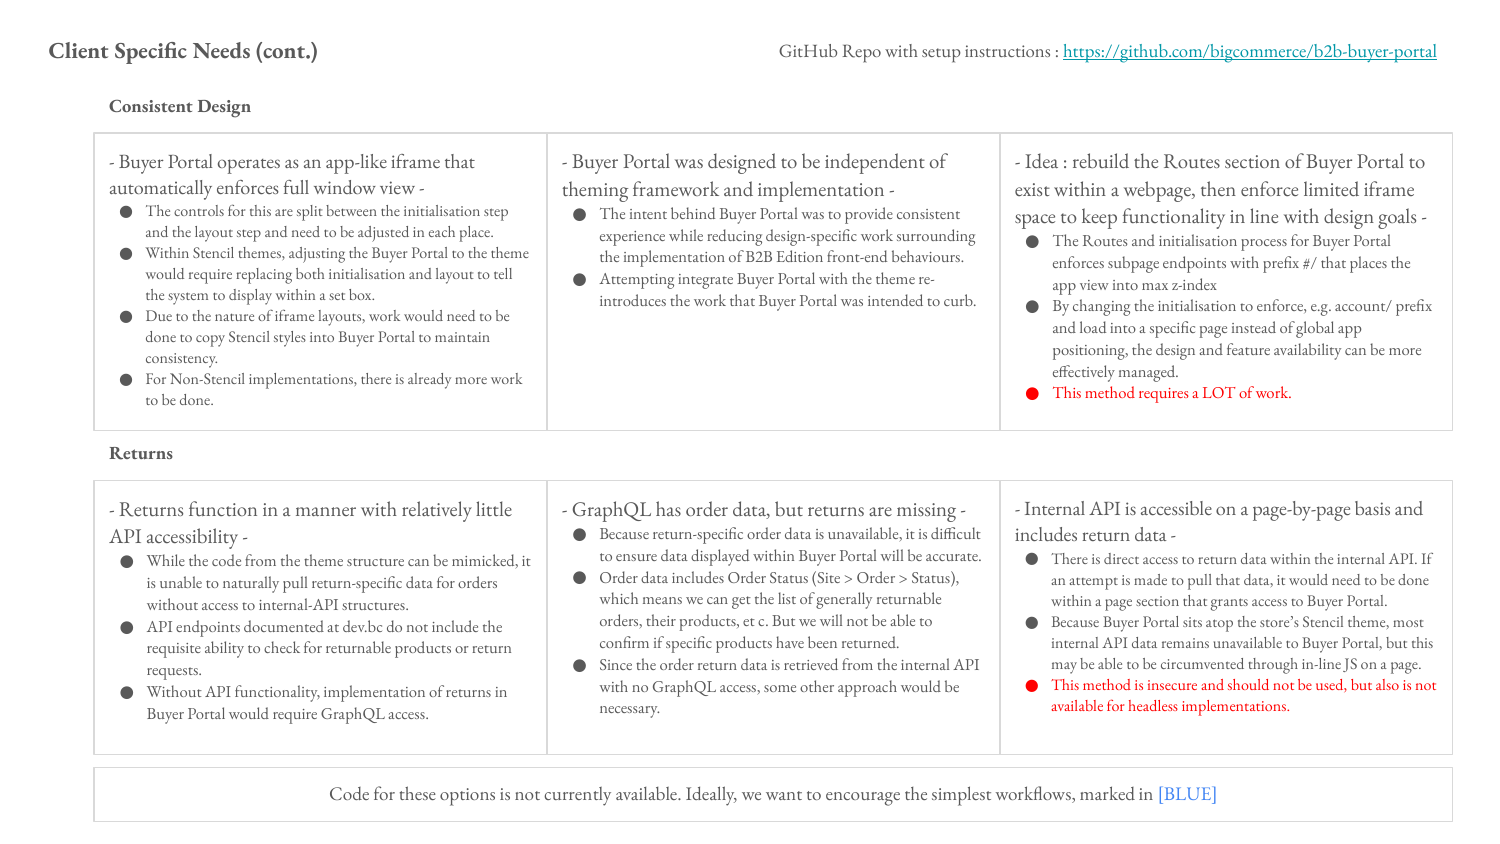

Client Specific Needs (cont.)
GitHub Repo with setup instructions : https://github.com/bigcommerce/b2b-buyer-portal
Consistent Design
- Buyer Portal operates as an app-like iframe that automatically enforces full window view -
The controls for this are split between the initialisation step and the layout step and need to be adjusted in each place.
Within Stencil themes, adjusting the Buyer Portal to the theme would require replacing both initialisation and layout to tell the system to display within a set box.
Due to the nature of iframe layouts, work would need to be done to copy Stencil styles into Buyer Portal to maintain consistency.
For Non-Stencil implementations, there is already more work to be done.
- Buyer Portal was designed to be independent of theming framework and implementation -
The intent behind Buyer Portal was to provide consistent experience while reducing design-specific work surrounding the implementation of B2B Edition front-end behaviours.
Attempting integrate Buyer Portal with the theme re-introduces the work that Buyer Portal was intended to curb.
- Idea : rebuild the Routes section of Buyer Portal to exist within a webpage, then enforce limited iframe space to keep functionality in line with design goals -
The Routes and initialisation process for Buyer Portal enforces subpage endpoints with prefix #/ that places the app view into max z-index
By changing the initialisation to enforce, e.g. account/ prefix and load into a specific page instead of global app positioning, the design and feature availability can be more effectively managed.
This method requires a LOT of work.
Returns
- Returns function in a manner with relatively little API accessibility -
While the code from the theme structure can be mimicked, it is unable to naturally pull return-specific data for orders without access to internal-API structures.
API endpoints documented at dev.bc do not include the requisite ability to check for returnable products or return requests.
Without API functionality, implementation of returns in Buyer Portal would require GraphQL access.
- GraphQL has order data, but returns are missing -
Because return-specific order data is unavailable, it is difficult to ensure data displayed within Buyer Portal will be accurate.
Order data includes Order Status (Site > Order > Status), which means we can get the list of generally returnable orders, their products, et c. But we will not be able to confirm if specific products have been returned.
Since the order return data is retrieved from the internal API with no GraphQL access, some other approach would be necessary.
- Internal API is accessible on a page-by-page basis and includes return data -
There is direct access to return data within the internal API. If an attempt is made to pull that data, it would need to be done within a page section that grants access to Buyer Portal.
Because Buyer Portal sits atop the store’s Stencil theme, most internal API data remains unavailable to Buyer Portal, but this may be able to be circumvented through in-line JS on a page.
This method is insecure and should not be used, but also is not available for headless implementations.
Code for these options is not currently available. Ideally, we want to encourage the simplest workflows, marked in [BLUE]